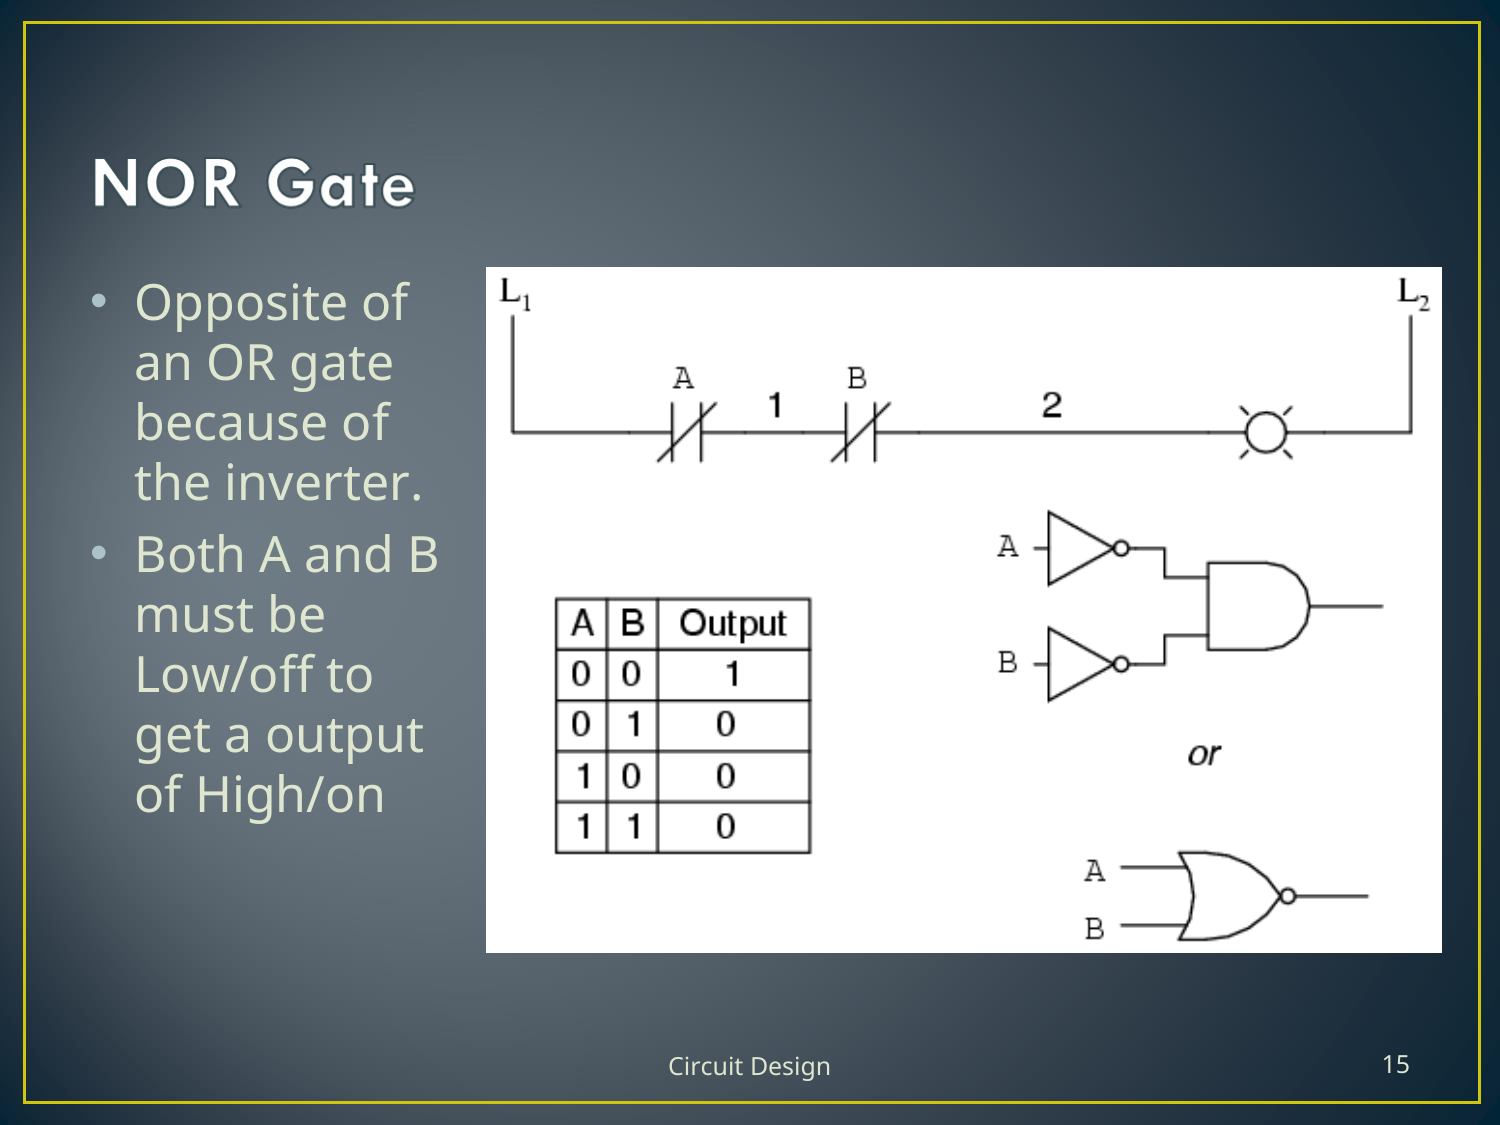

# Opposite of an OR gate because of the inverter.
Both A and B must be Low/off to get a output of High/on
Circuit Design